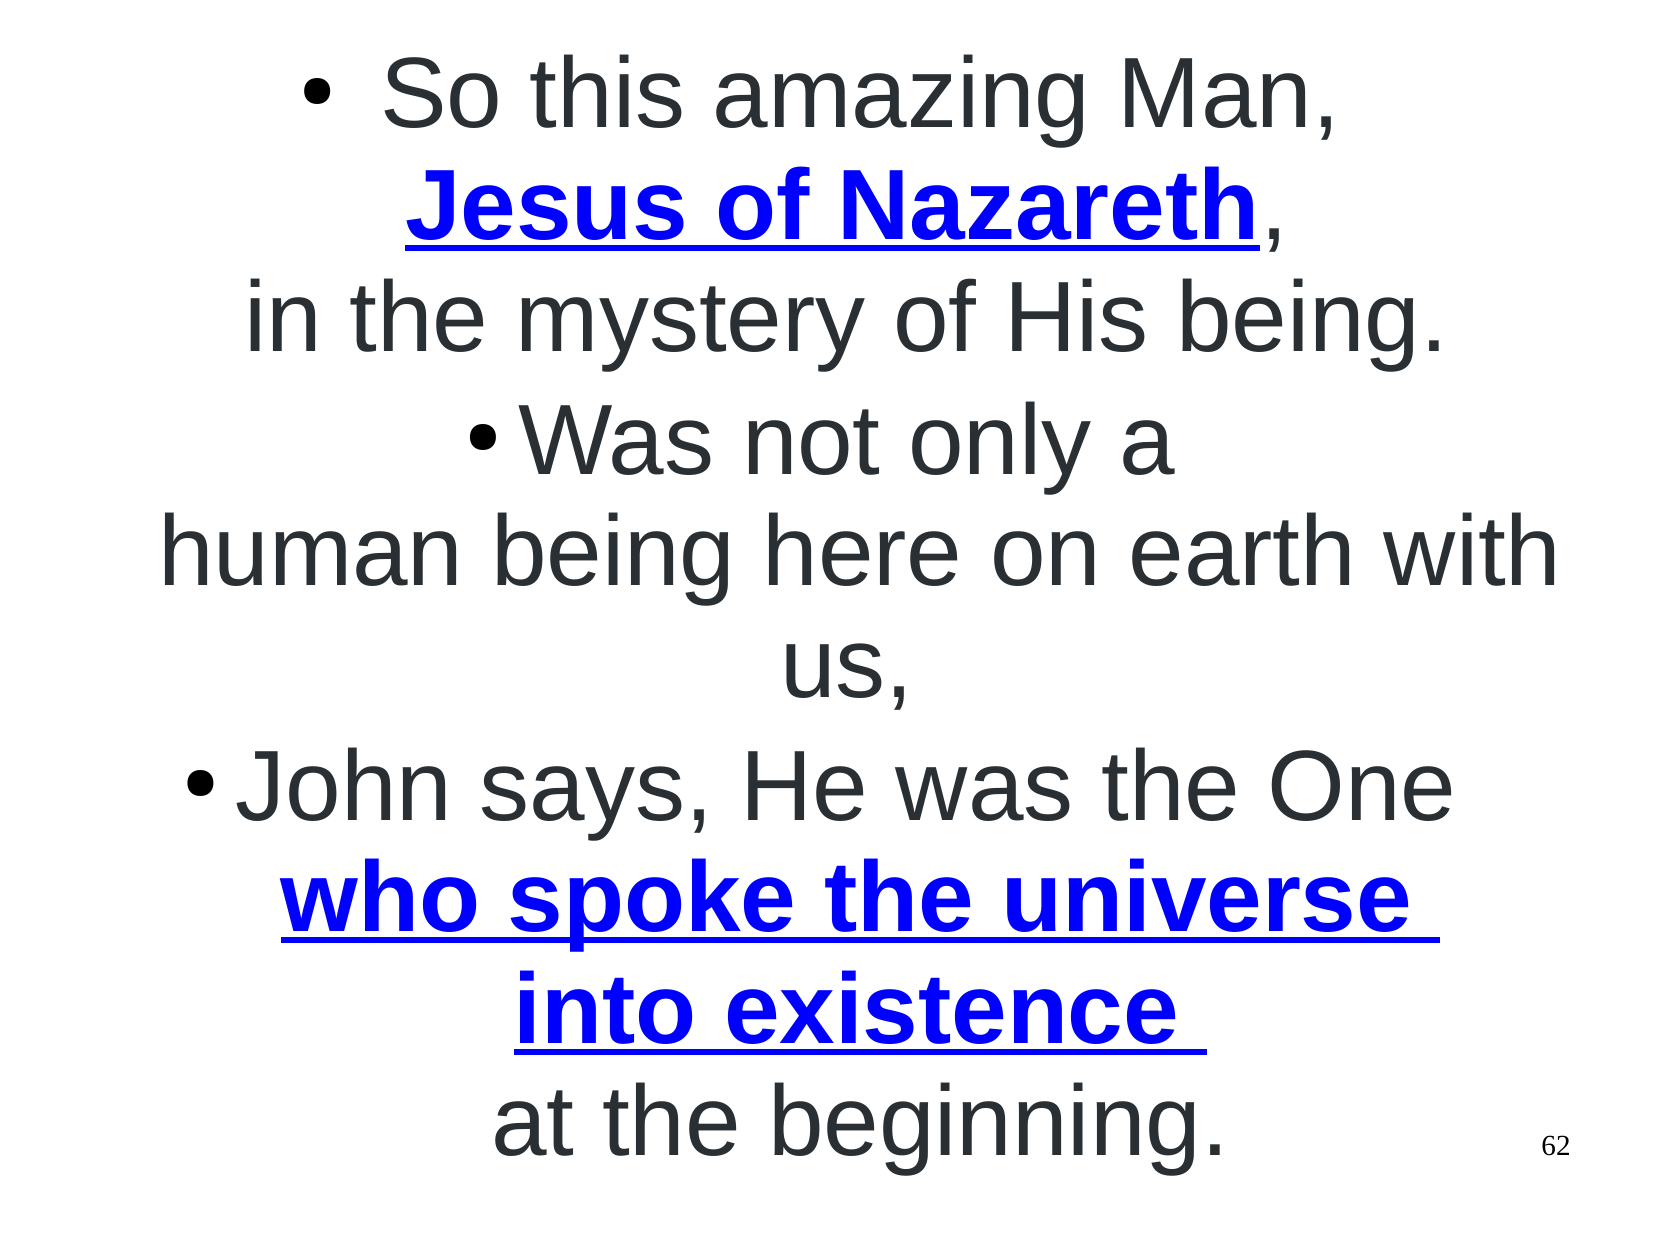

# So this amazing Man, Jesus of Nazareth, in the mystery of His being.
Was not only a
human being here on earth with us,
John says, He was the One
who spoke the universe
into existence
at the beginning.
62